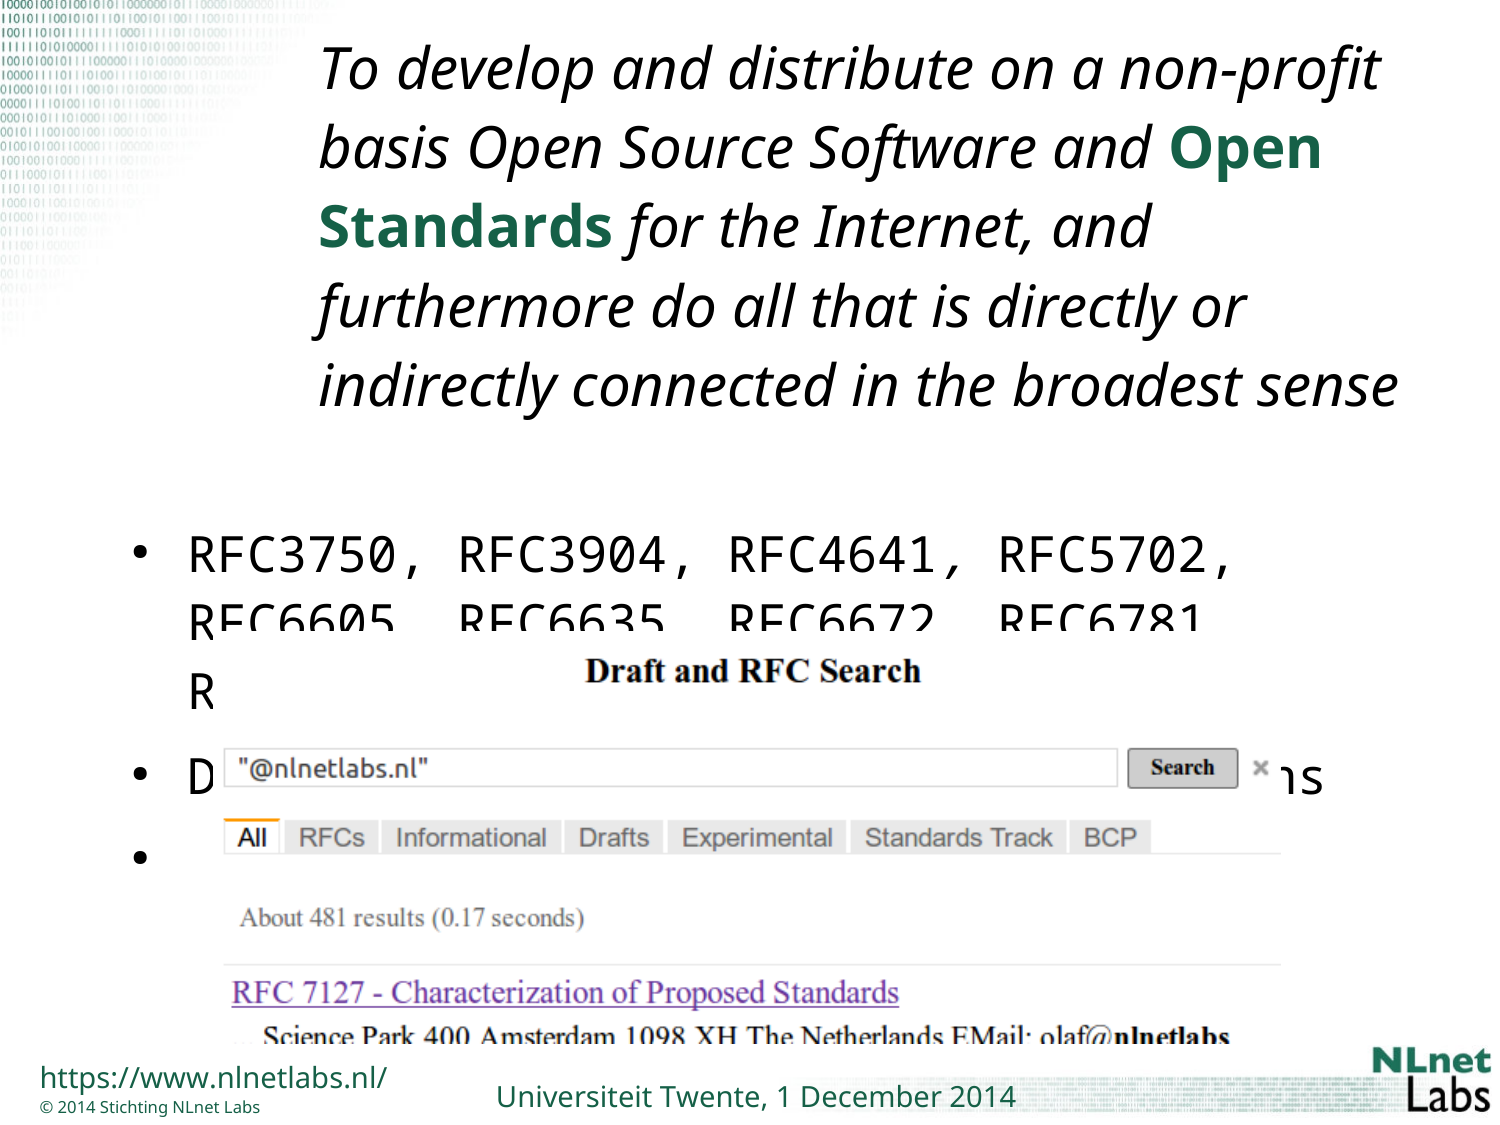

# To develop and distribute on a non-profit basis Open Source Software and Open Standards for the Internet, and furthermore do all that is directly or indirectly connected in the broadest sense
RFC3750, RFC3904, RFC4641, RFC5702, RFC6605, RFC6635, RFC6672, RFC6781, RFC7129
Draft-wijngaards-dnsop-confidentialdns